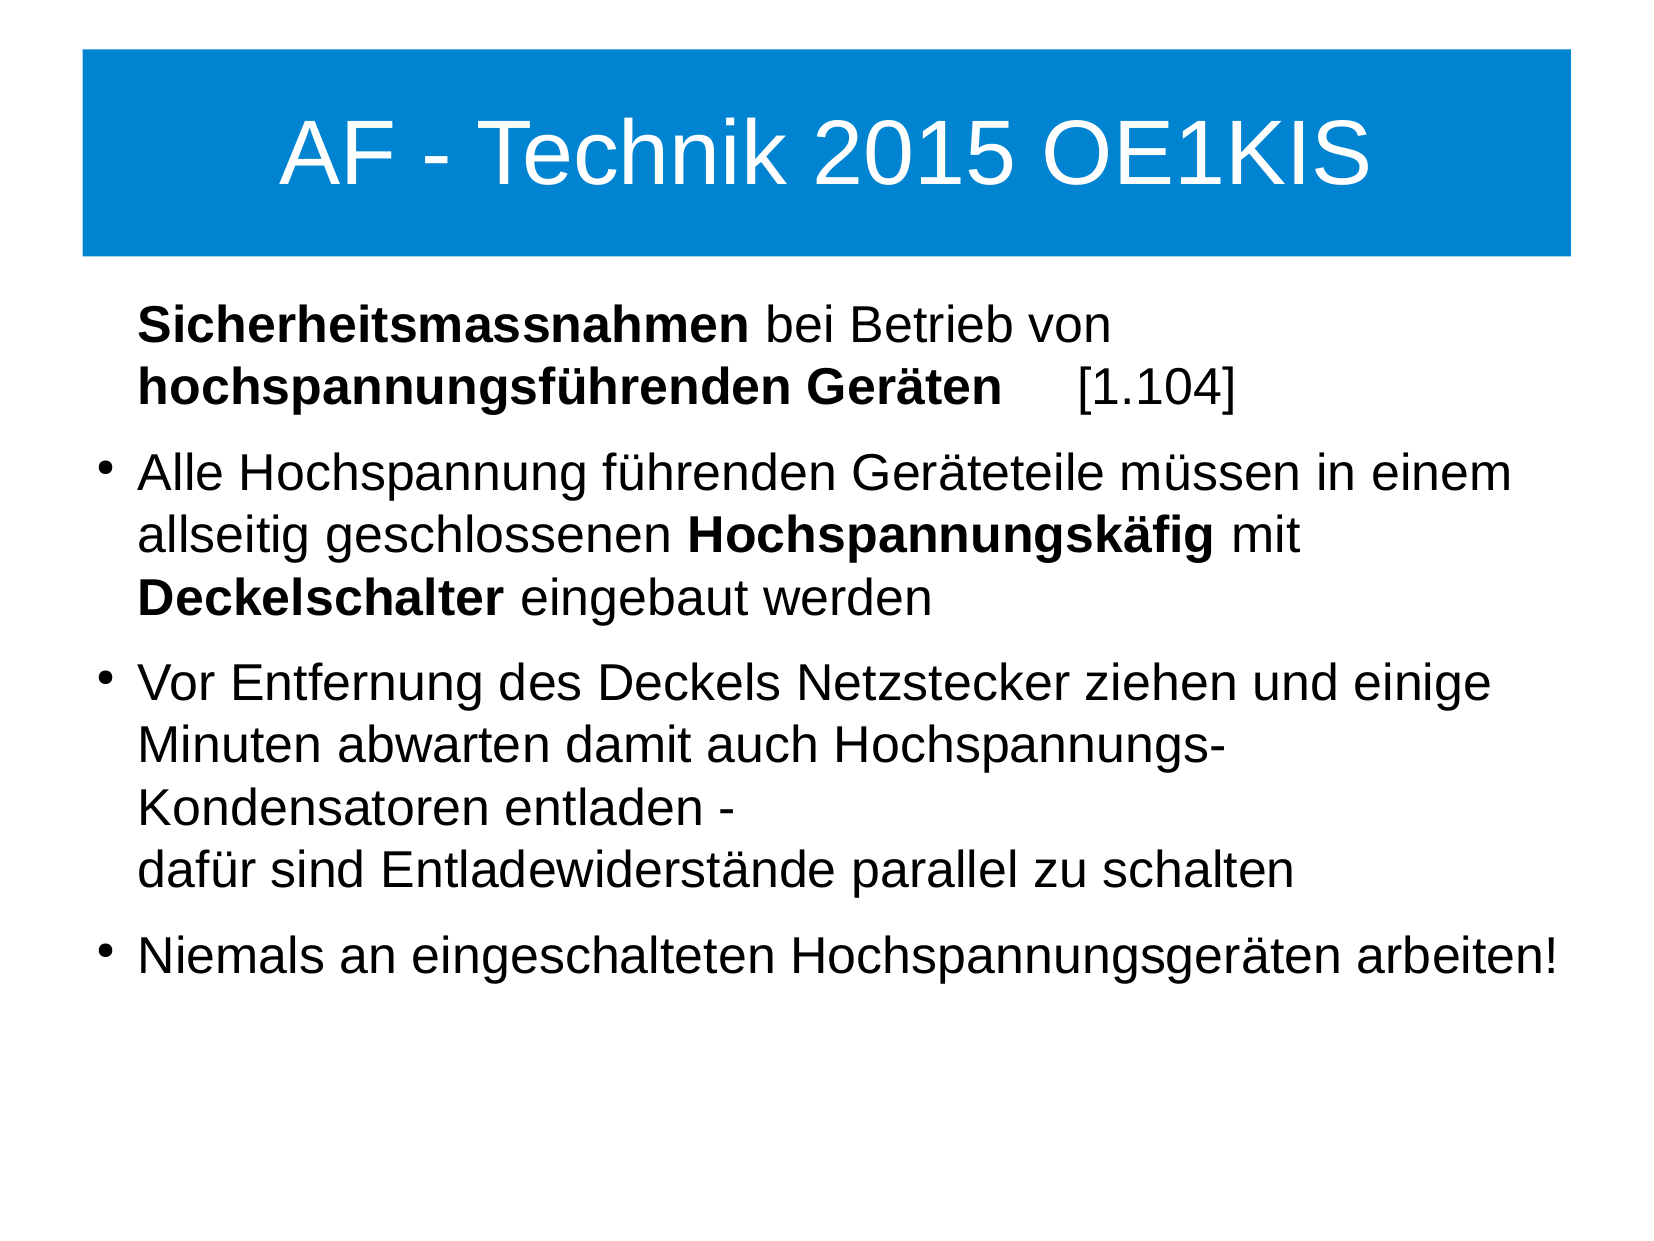

# AF - Technik 2015 OE1KIS
Sicherheitsmassnahmen bei Betrieb von hochspannungsführenden Geräten [1.104]
Alle Hochspannung führenden Geräteteile müssen in einem allseitig geschlossenen Hochspannungskäfig mit Deckelschalter eingebaut werden
Vor Entfernung des Deckels Netzstecker ziehen und einige Minuten abwarten damit auch Hochspannungs-Kondensatoren entladen -
dafür sind Entladewiderstände parallel zu schalten
Niemals an eingeschalteten Hochspannungsgeräten arbeiten!